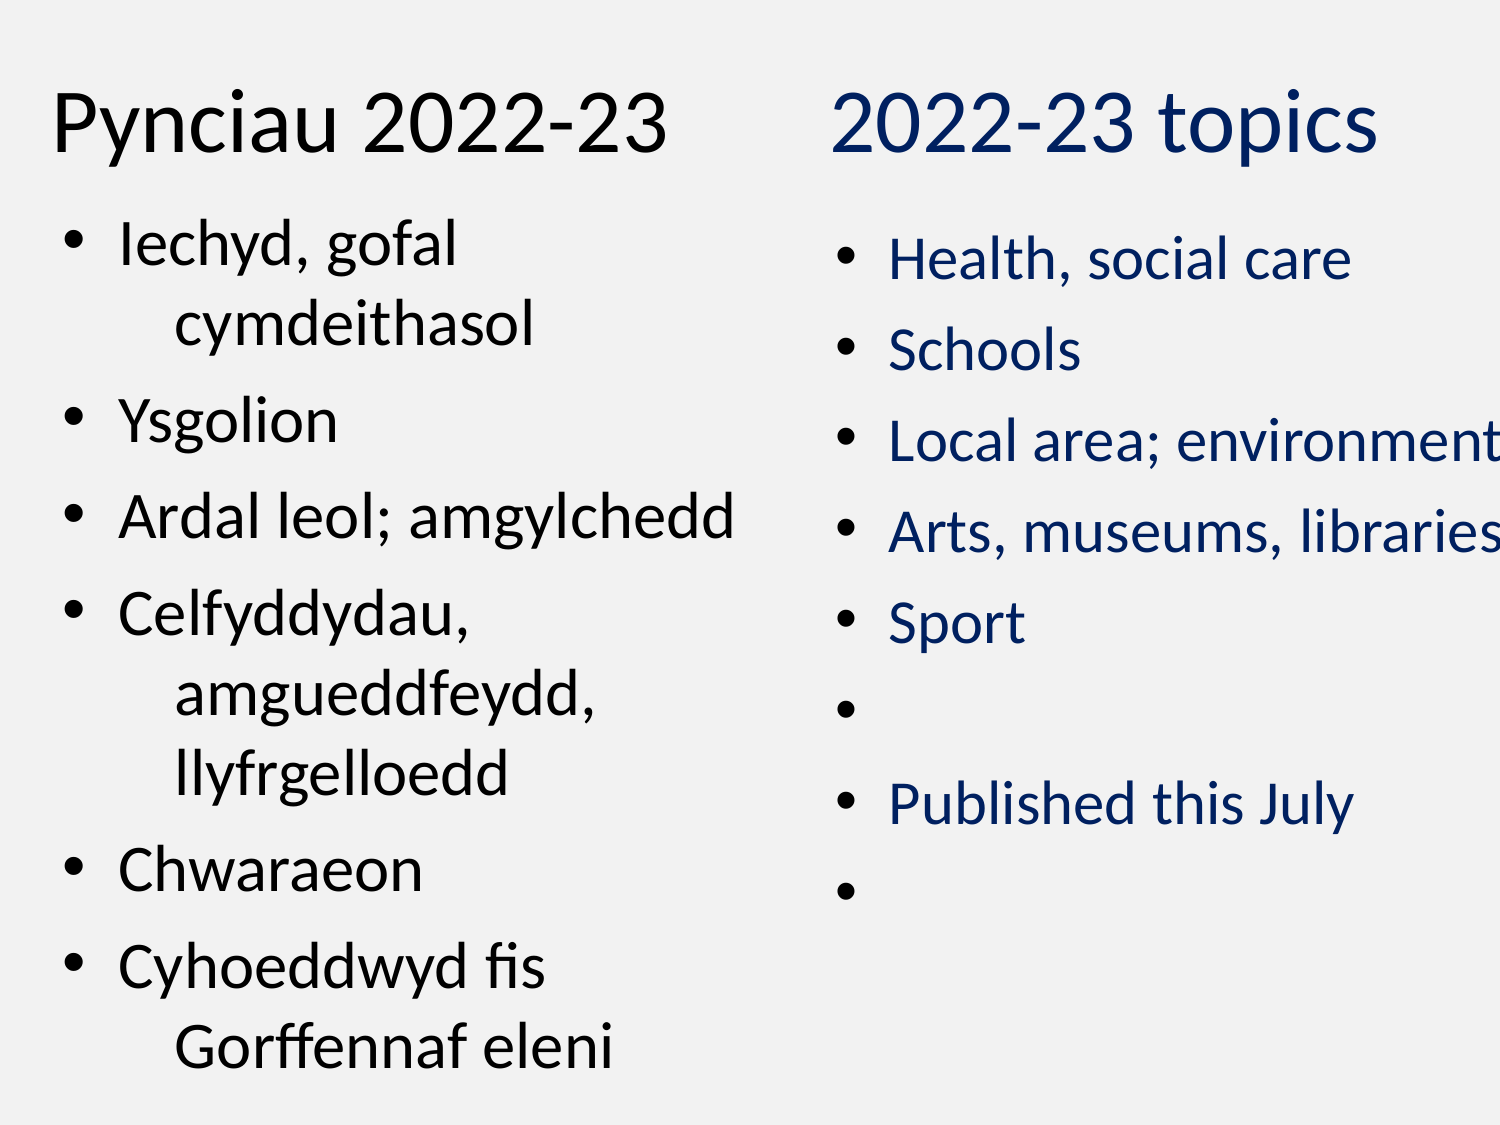

Pynciau 2022-23
2022-23 topics
Iechyd, gofal cymdeithasol
Ysgolion
Ardal leol; amgylchedd
Celfyddydau, amgueddfeydd, llyfrgelloedd
Chwaraeon
Cyhoeddwyd fis Gorffennaf eleni
# Health, social care
Schools
Local area; environment
Arts, museums, libraries
Sport
Published this July